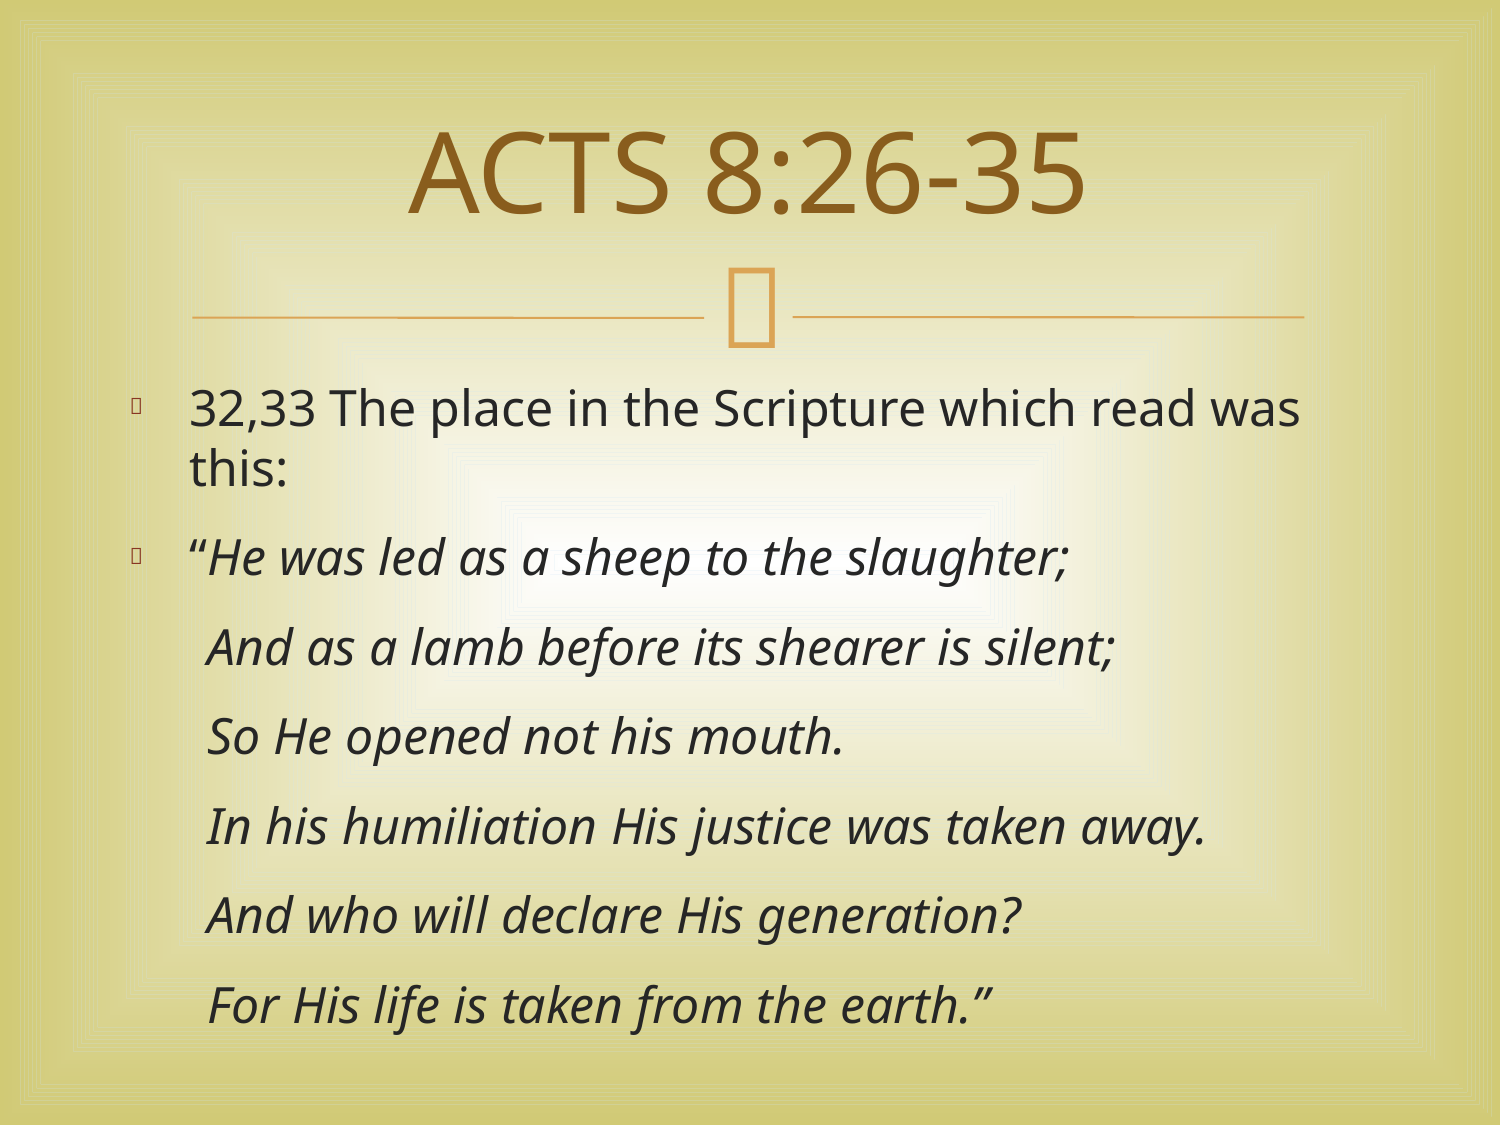

ACTS 8:26-35
# 32,33 The place in the Scripture which read was this:
“He was led as a sheep to the slaughter;
 And as a lamb before its shearer is silent;
 So He opened not his mouth.
 In his humiliation His justice was taken away.
 And who will declare His generation?
 For His life is taken from the earth.”